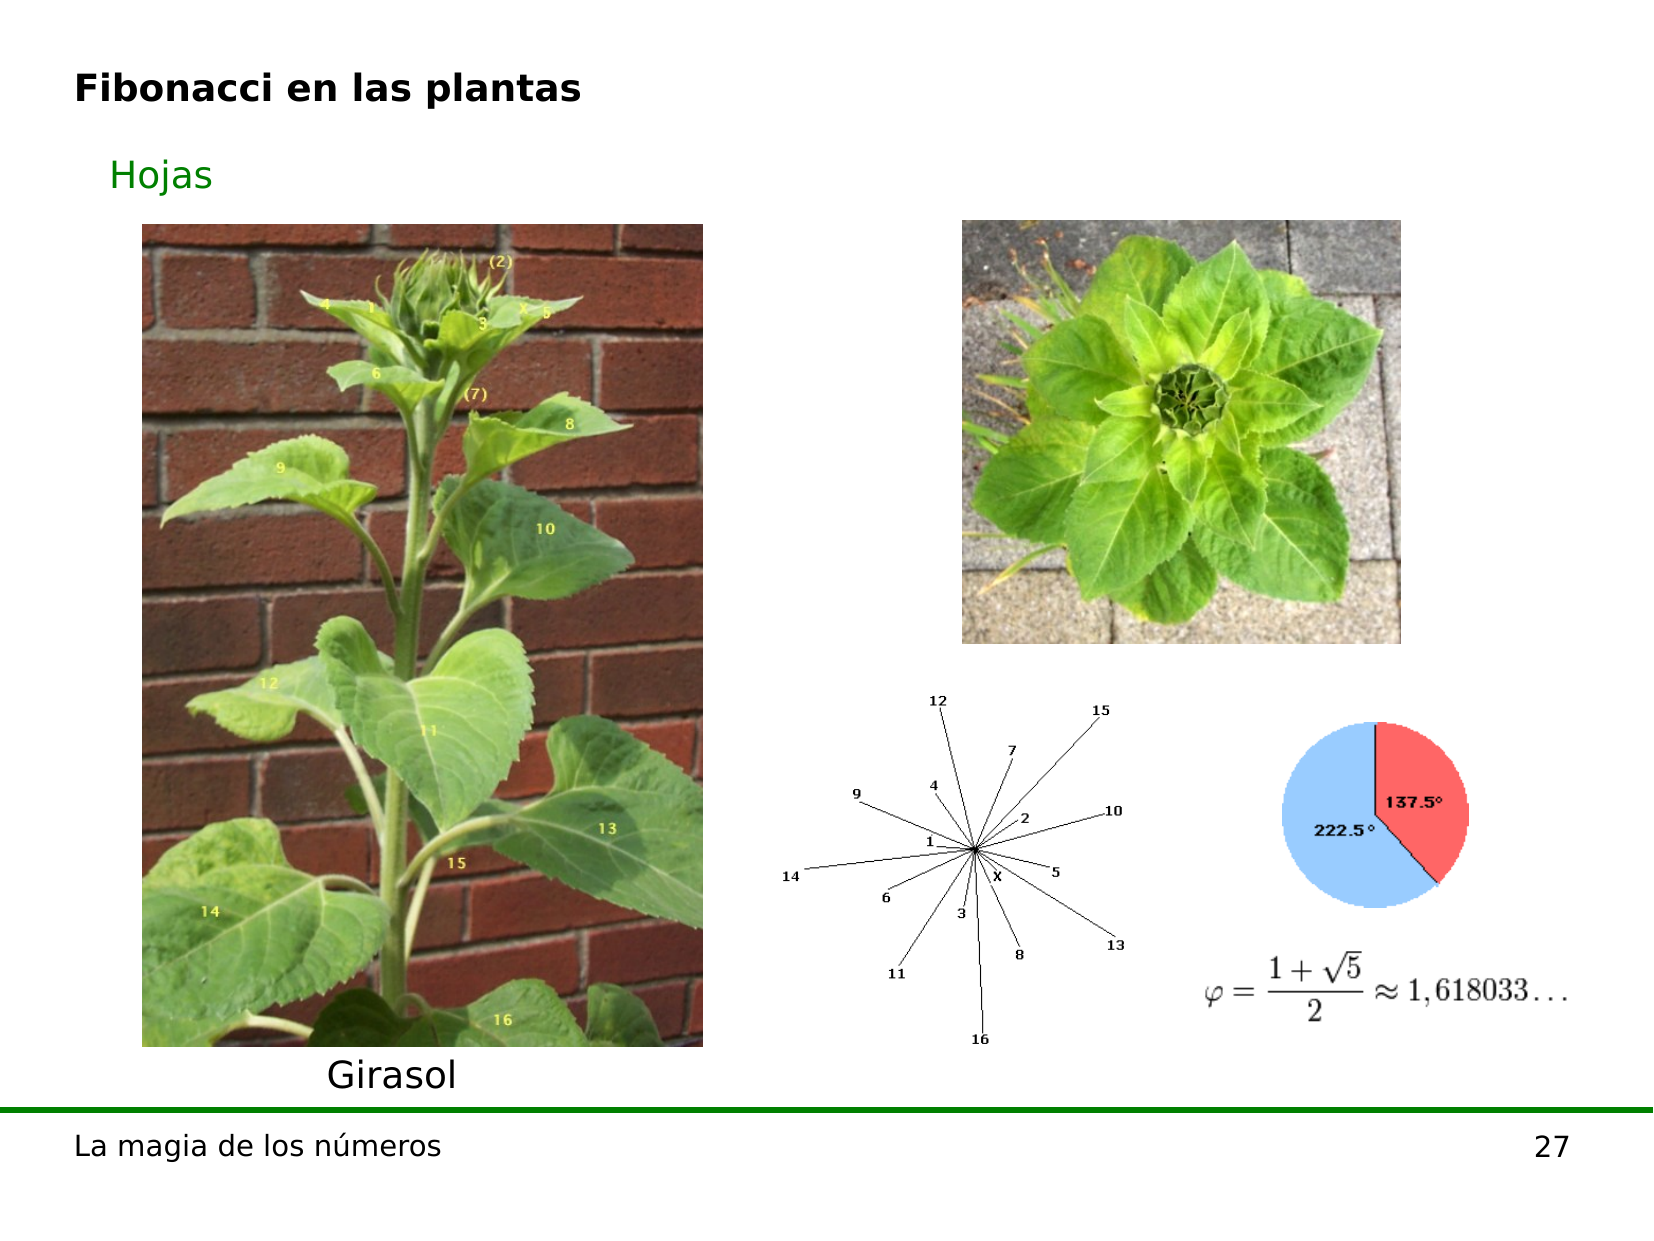

Fibonacci en las plantas
Hojas
Girasol
La magia de los números
27